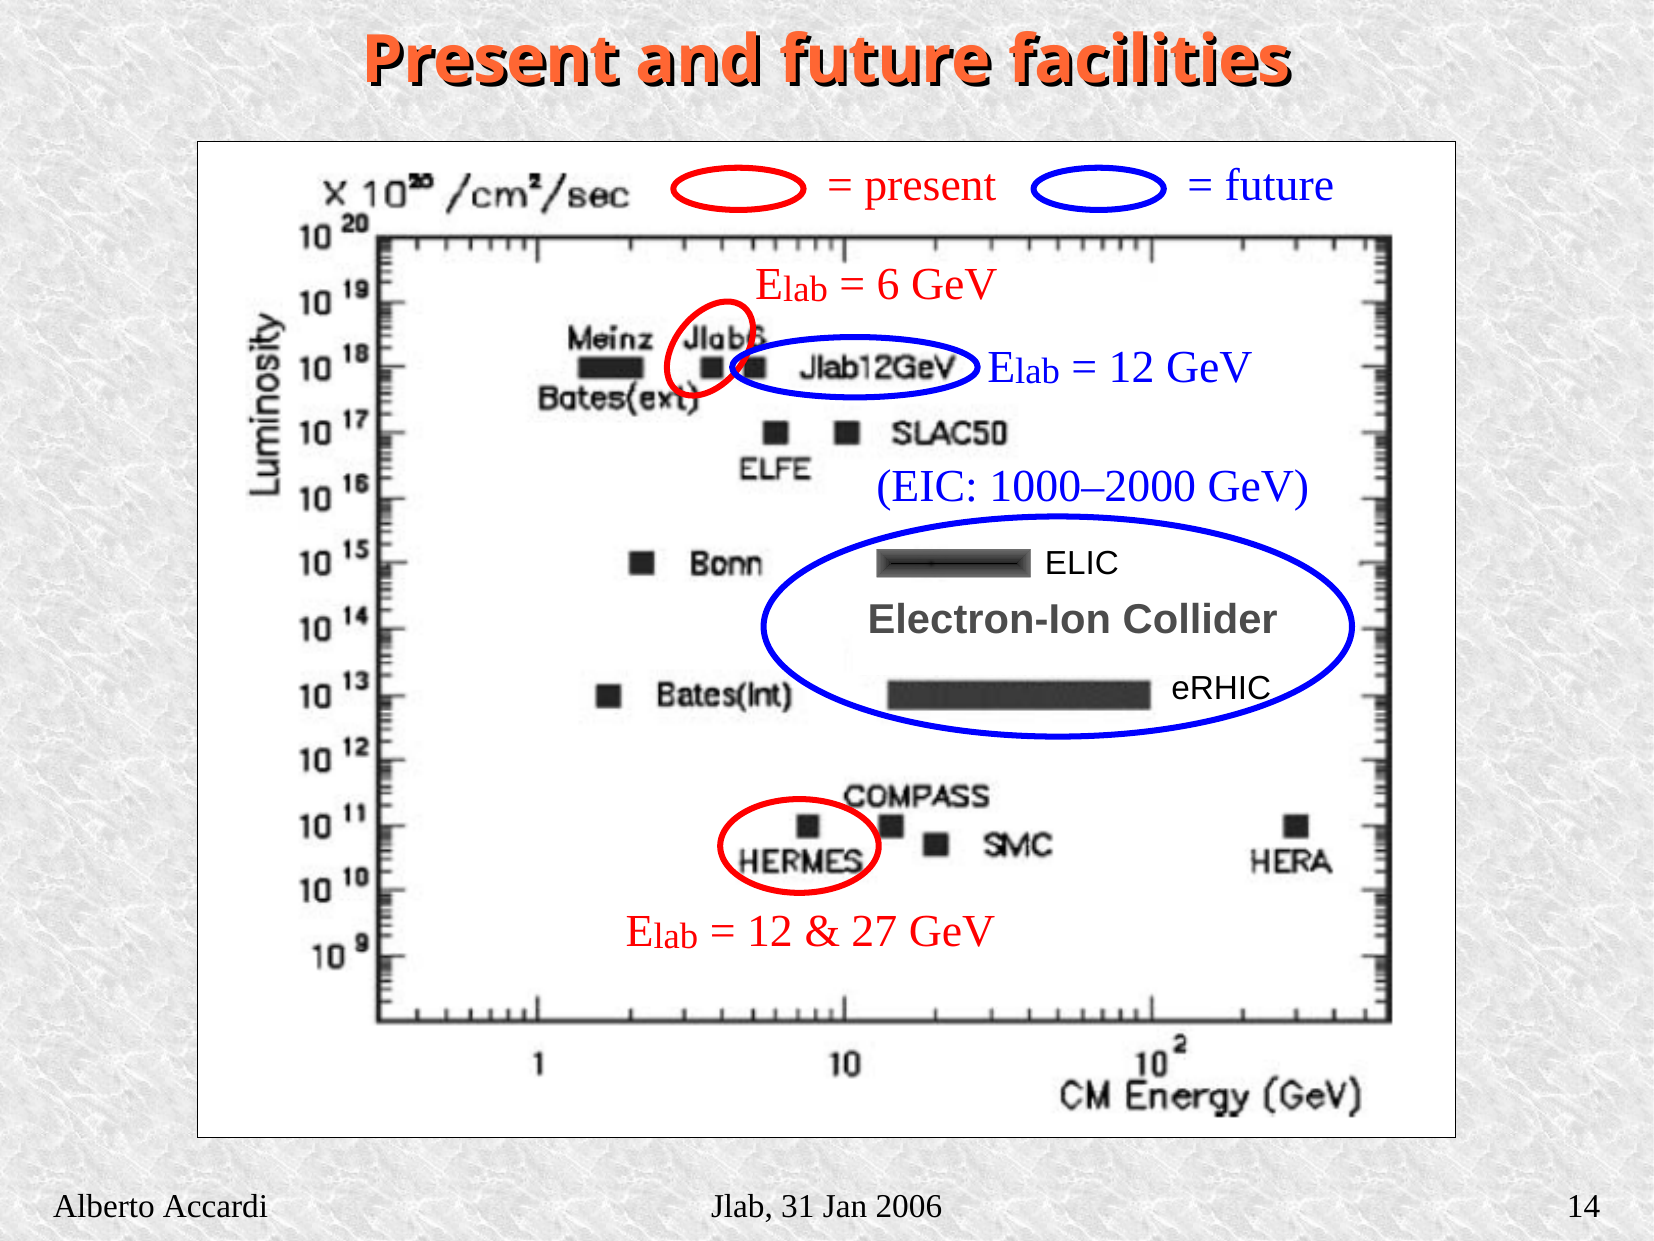

Present and future facilities
= present
= future
Elab = 6 GeV
Elab = 12 GeV
(EIC: 1000–2000 GeV)
ELIC
Electron-Ion Collider
eRHIC
Elab = 12 & 27 GeV
Alberto Accardi
Hot Quarks 2006
14